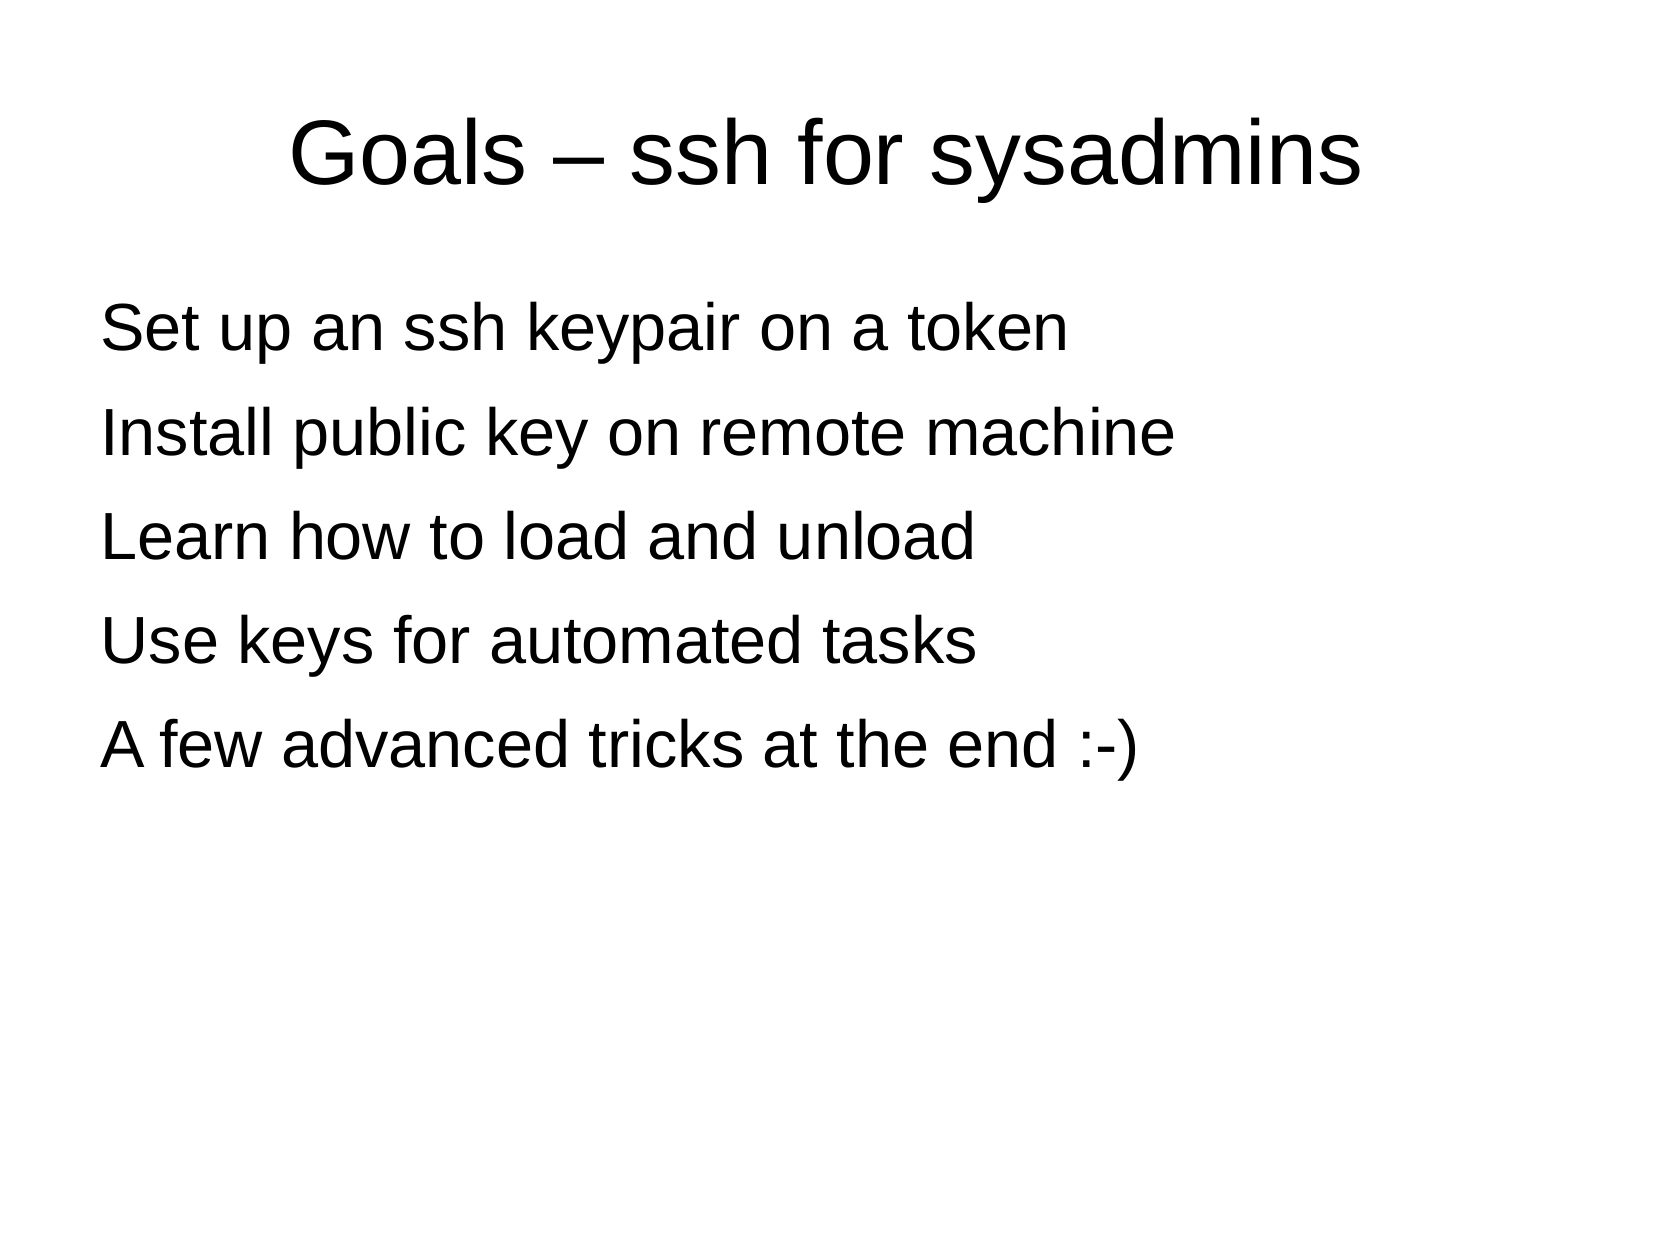

# Goals – ssh for sysadmins
Set up an ssh keypair on a token
Install public key on remote machine
Learn how to load and unload
Use keys for automated tasks
A few advanced tricks at the end :-)